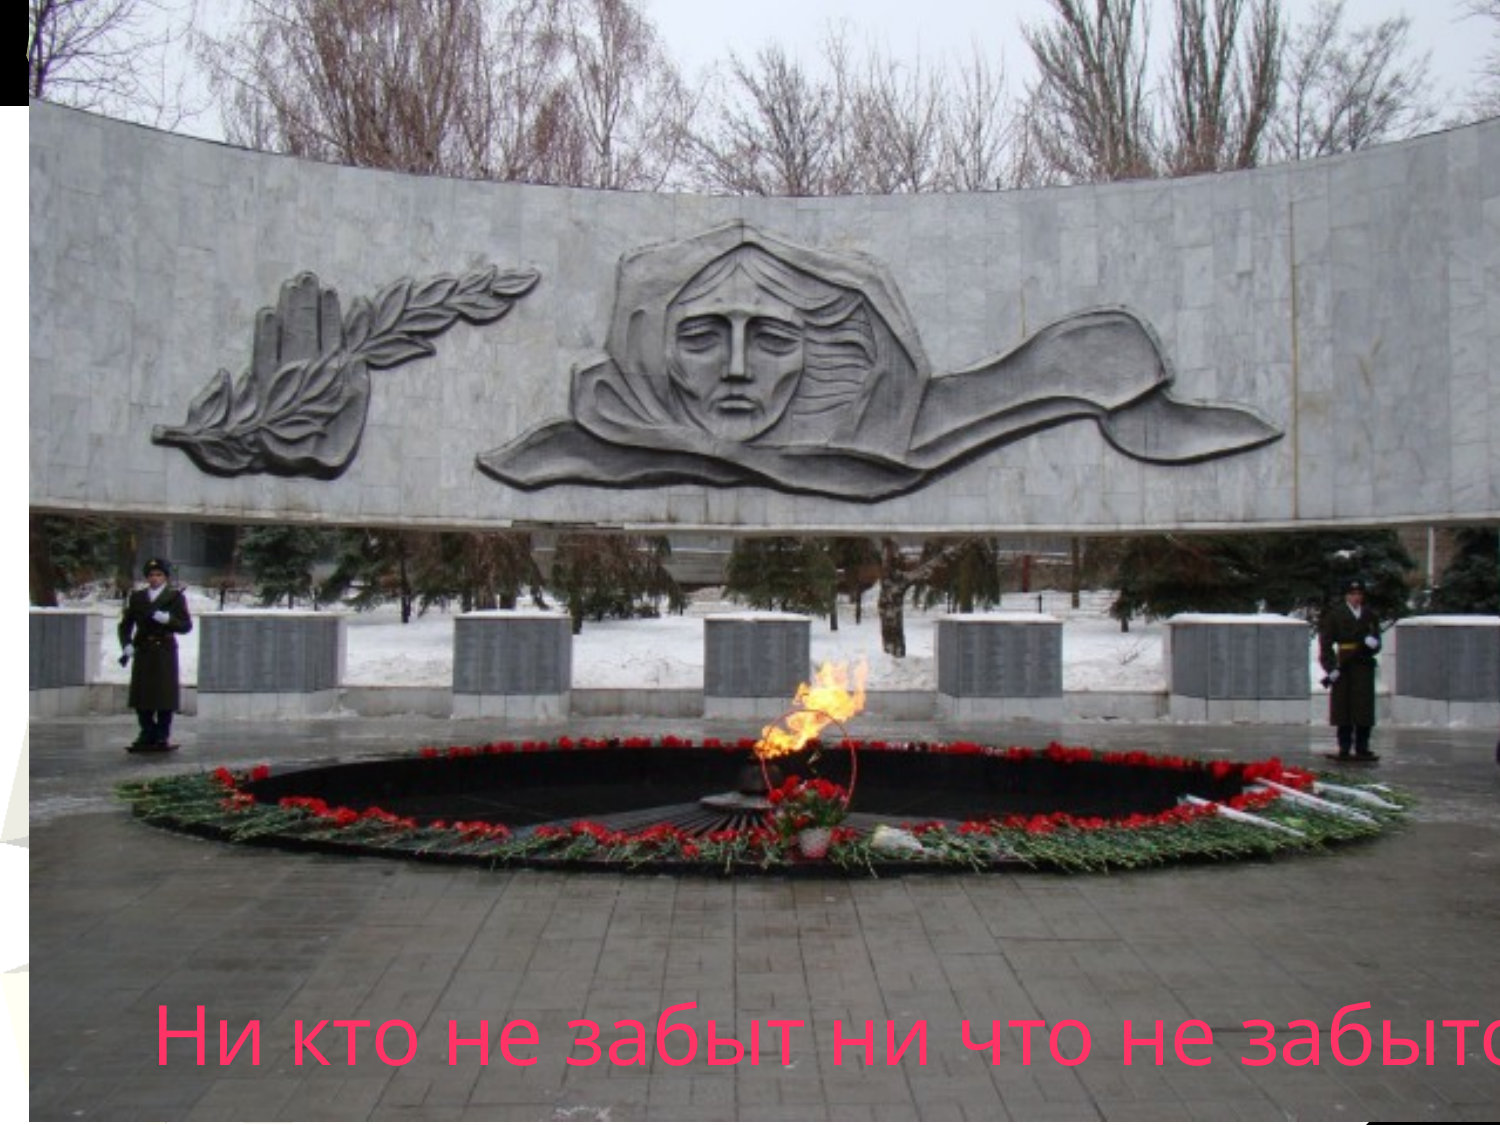

Ни кто не забыт ни что не забыто